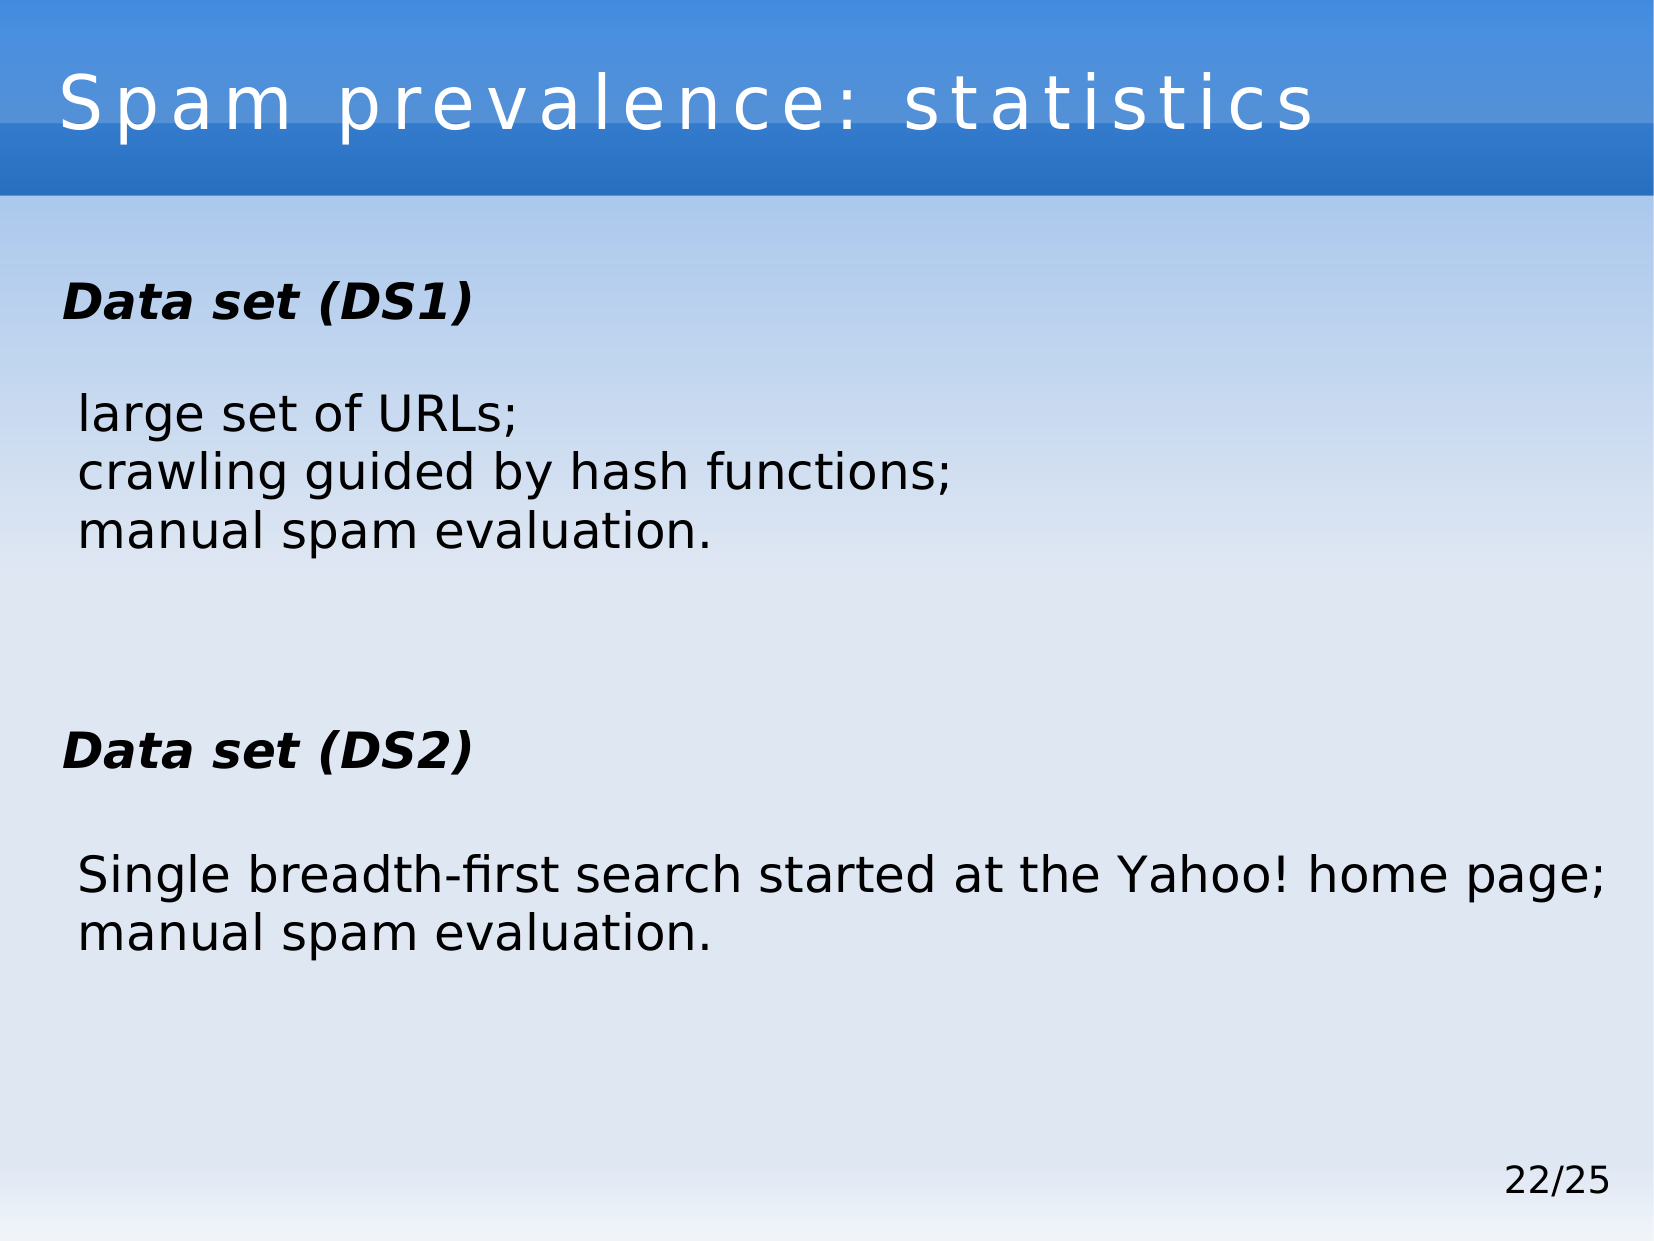

# Spam prevalence: statistics
Data set (DS1)
 large set of URLs;
 crawling guided by hash functions;
 manual spam evaluation.
Data set (DS2)
 Single breadth-first search started at the Yahoo! home page;
 manual spam evaluation.
22/25